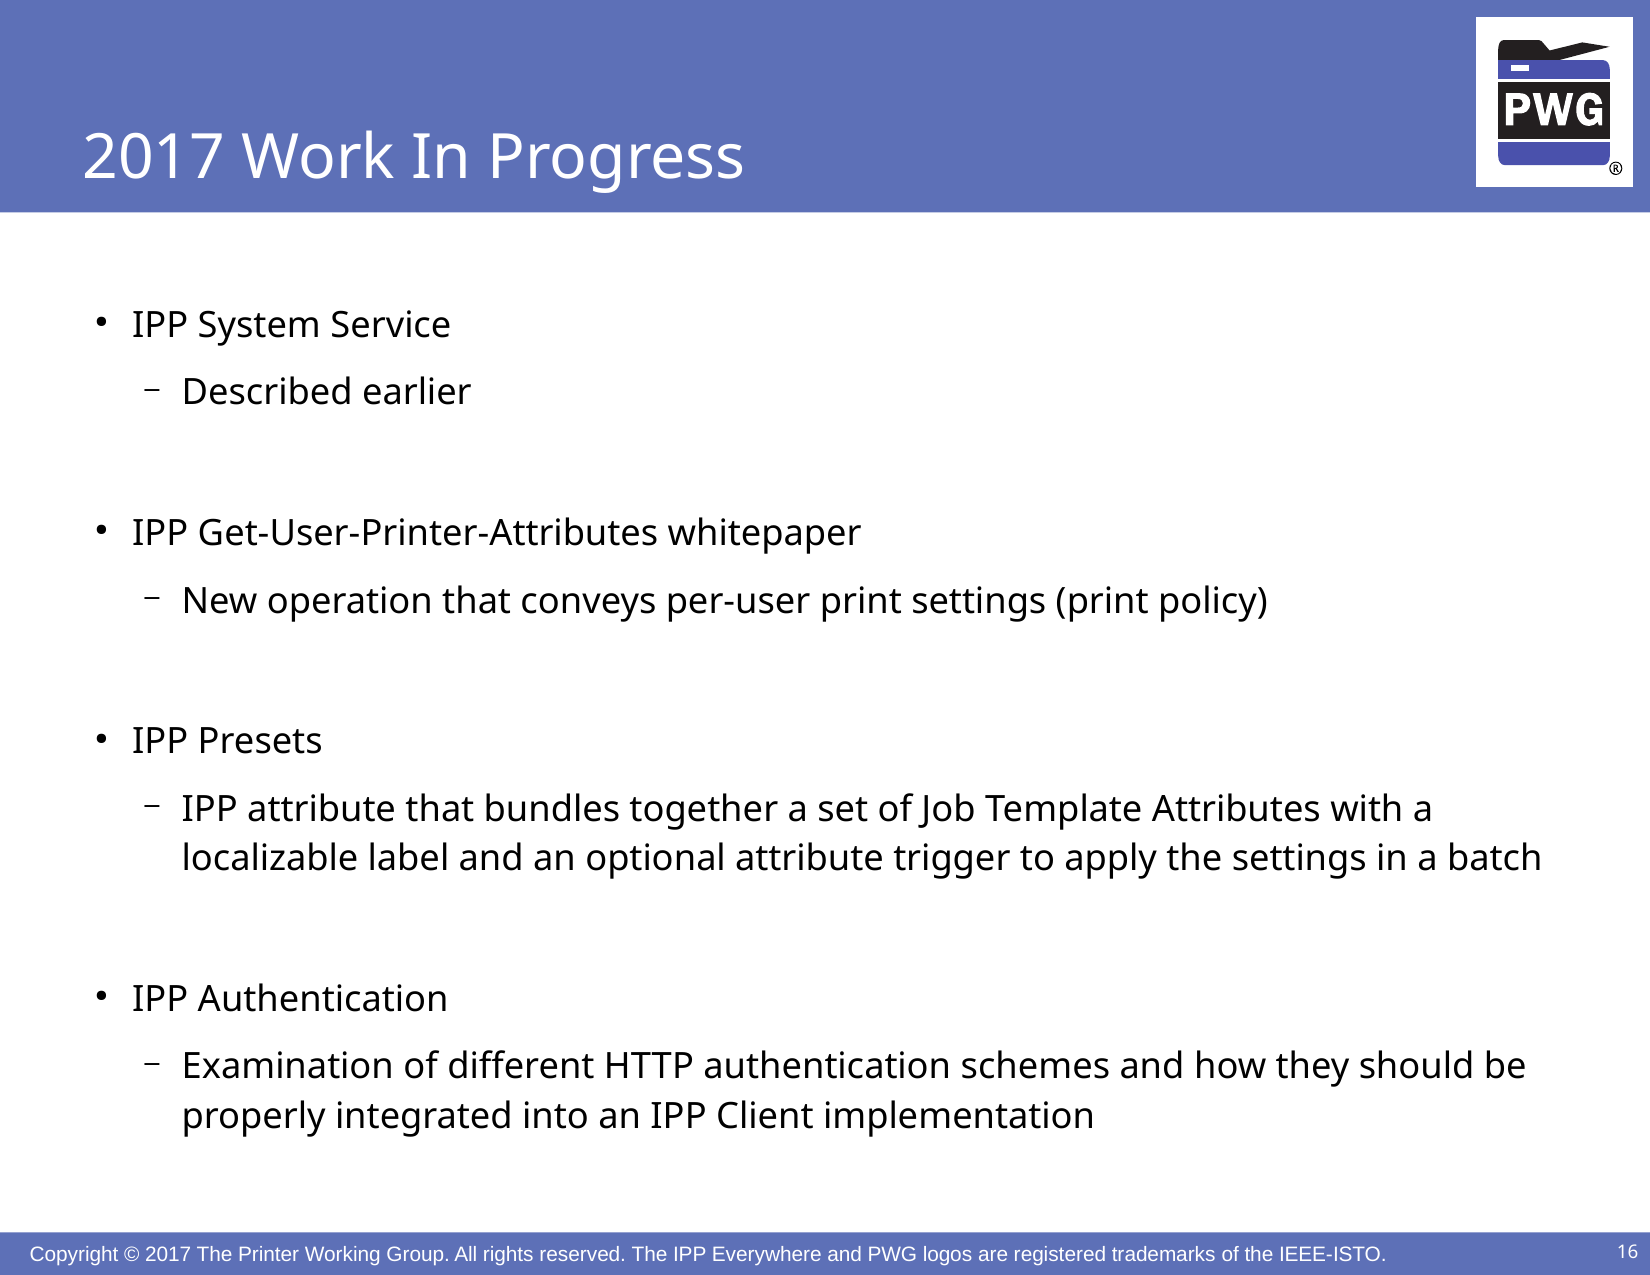

# 2017 Work In Progress
IPP System Service
Described earlier
IPP Get-User-Printer-Attributes whitepaper
New operation that conveys per-user print settings (print policy)
IPP Presets
IPP attribute that bundles together a set of Job Template Attributes with a localizable label and an optional attribute trigger to apply the settings in a batch
IPP Authentication
Examination of different HTTP authentication schemes and how they should be properly integrated into an IPP Client implementation